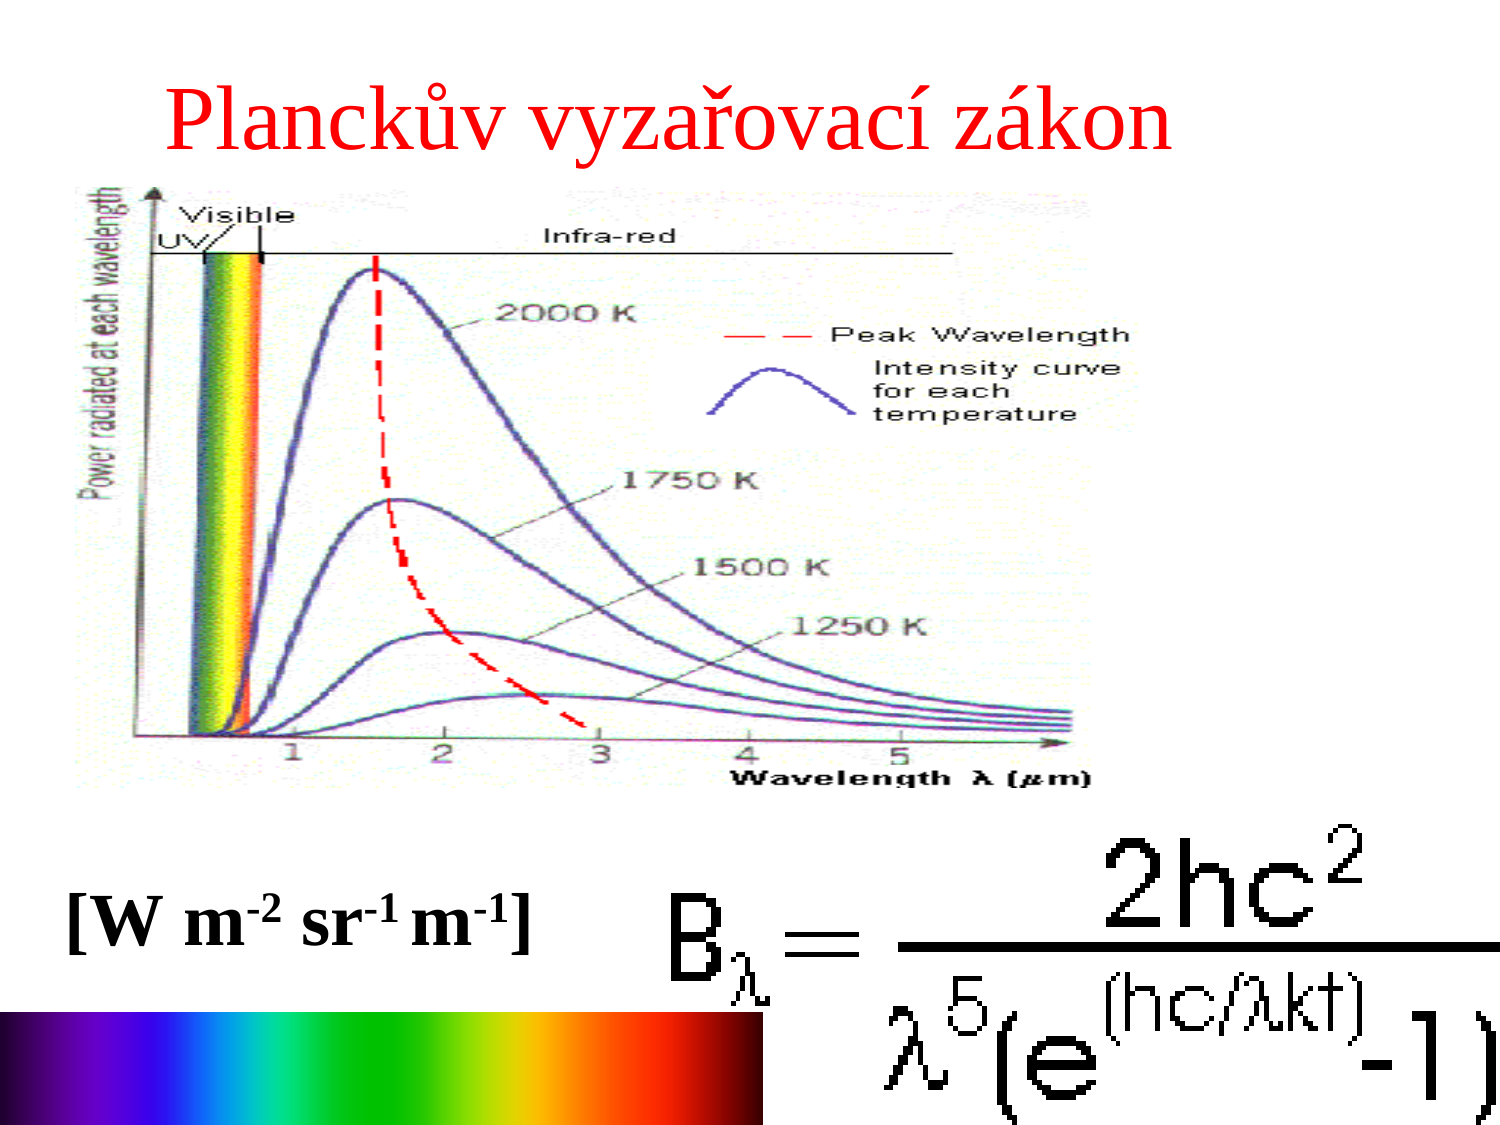

Planckův vyzařovací zákon
[W m-2 sr-1 m-1]